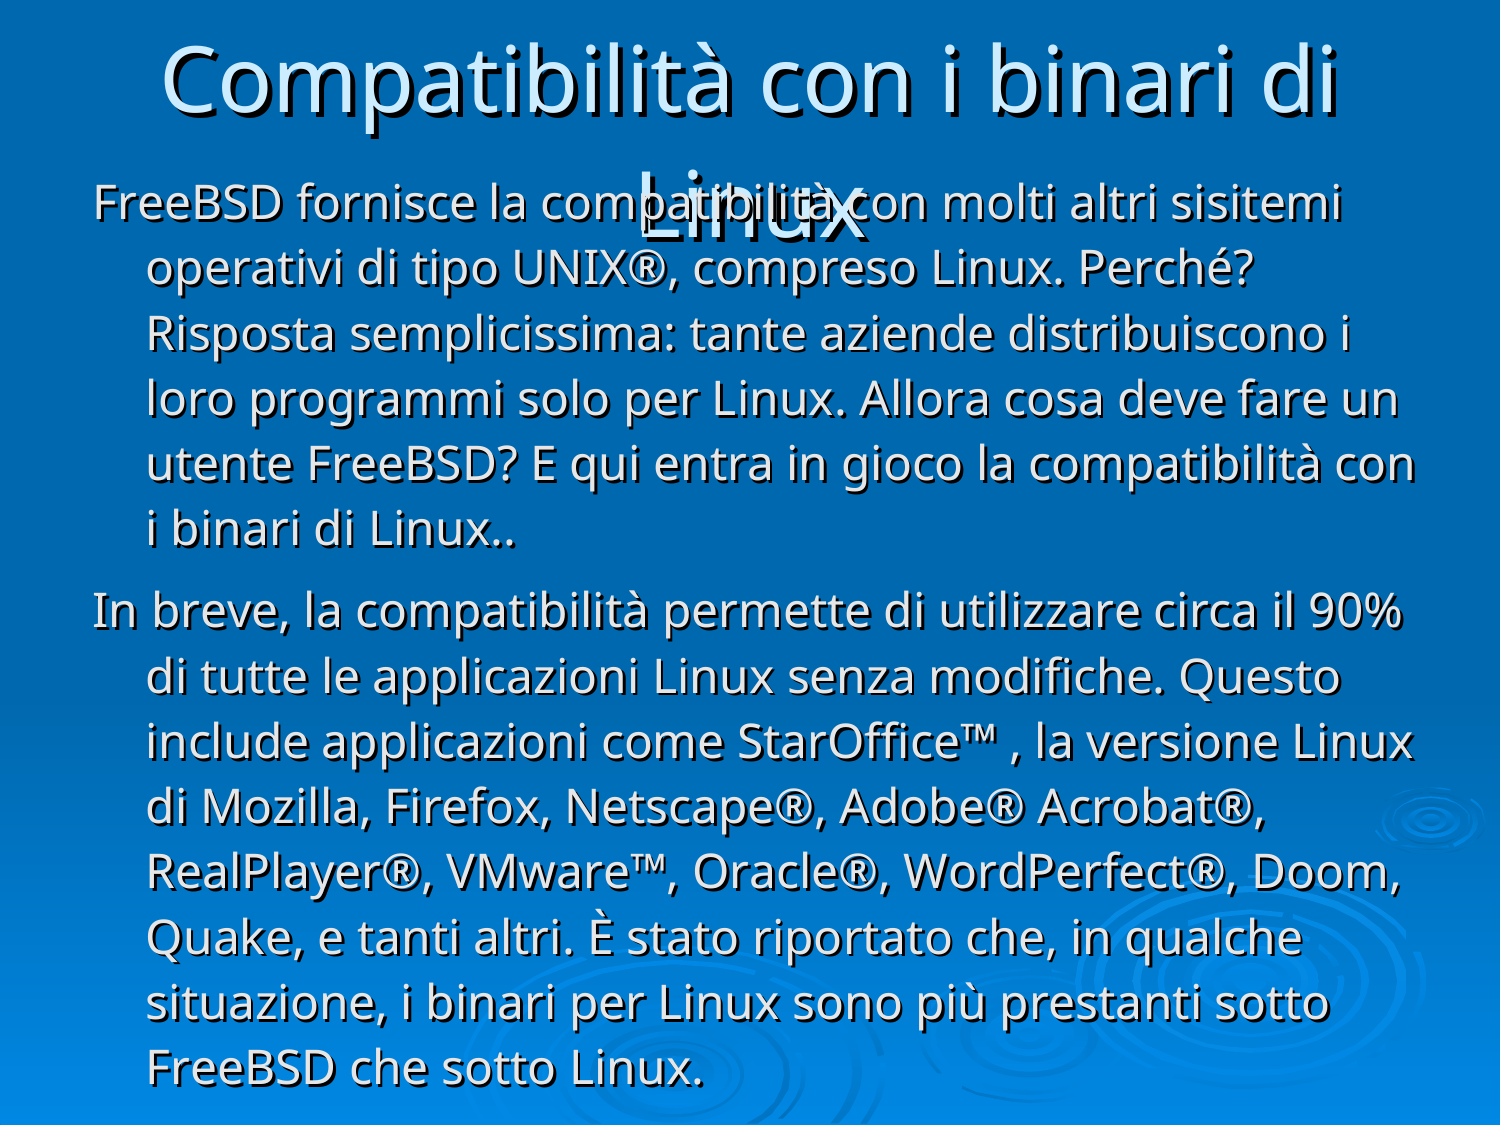

# Compatibilità con i binari di Linux
FreeBSD fornisce la compatibilità con molti altri sisitemi operativi di tipo UNIX®, compreso Linux. Perché? Risposta semplicissima: tante aziende distribuiscono i loro programmi solo per Linux. Allora cosa deve fare un utente FreeBSD? E qui entra in gioco la compatibilità con i binari di Linux..
In breve, la compatibilità permette di utilizzare circa il 90% di tutte le applicazioni Linux senza modifiche. Questo include applicazioni come StarOffice™ , la versione Linux di Mozilla, Firefox, Netscape®, Adobe® Acrobat®, RealPlayer®, VMware™, Oracle®, WordPerfect®, Doom, Quake, e tanti altri. È stato riportato che, in qualche situazione, i binari per Linux sono più prestanti sotto FreeBSD che sotto Linux.